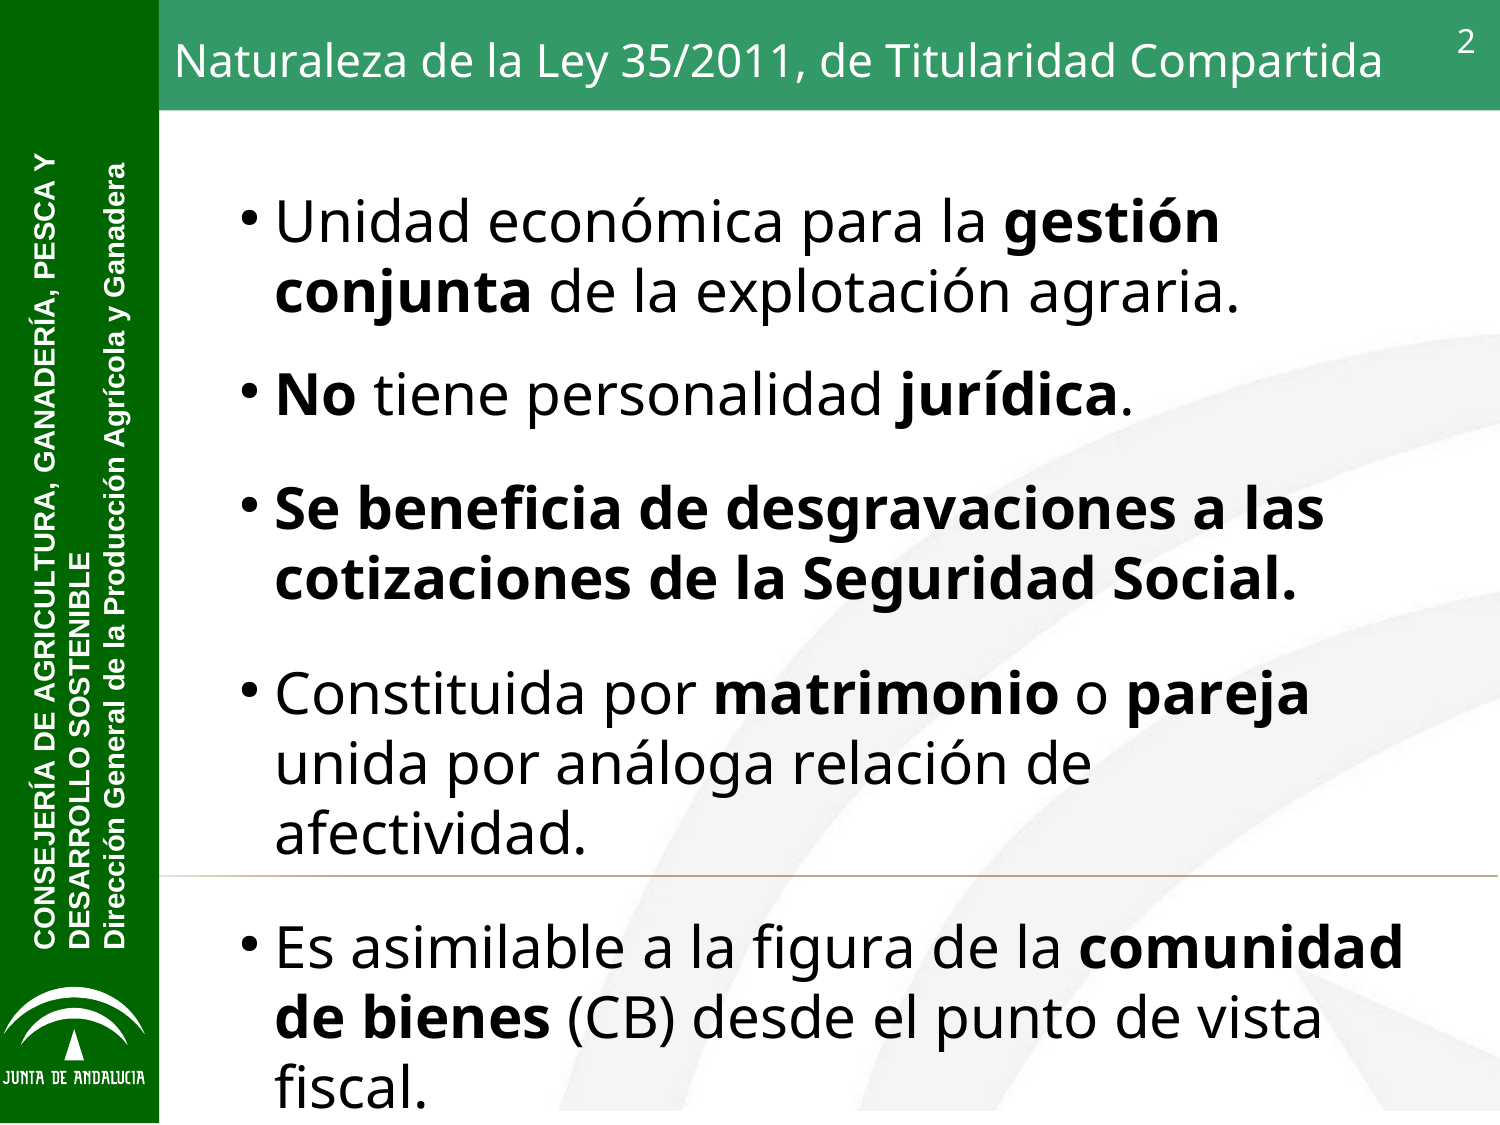

Naturaleza de la Ley 35/2011, de Titularidad Compartida
2
Unidad económica para la gestión conjunta de la explotación agraria.
No tiene personalidad jurídica.
Se beneficia de desgravaciones a las cotizaciones de la Seguridad Social.
Constituida por matrimonio o pareja unida por análoga relación de afectividad.
Es asimilable a la figura de la comunidad de bienes (CB) desde el punto de vista fiscal.